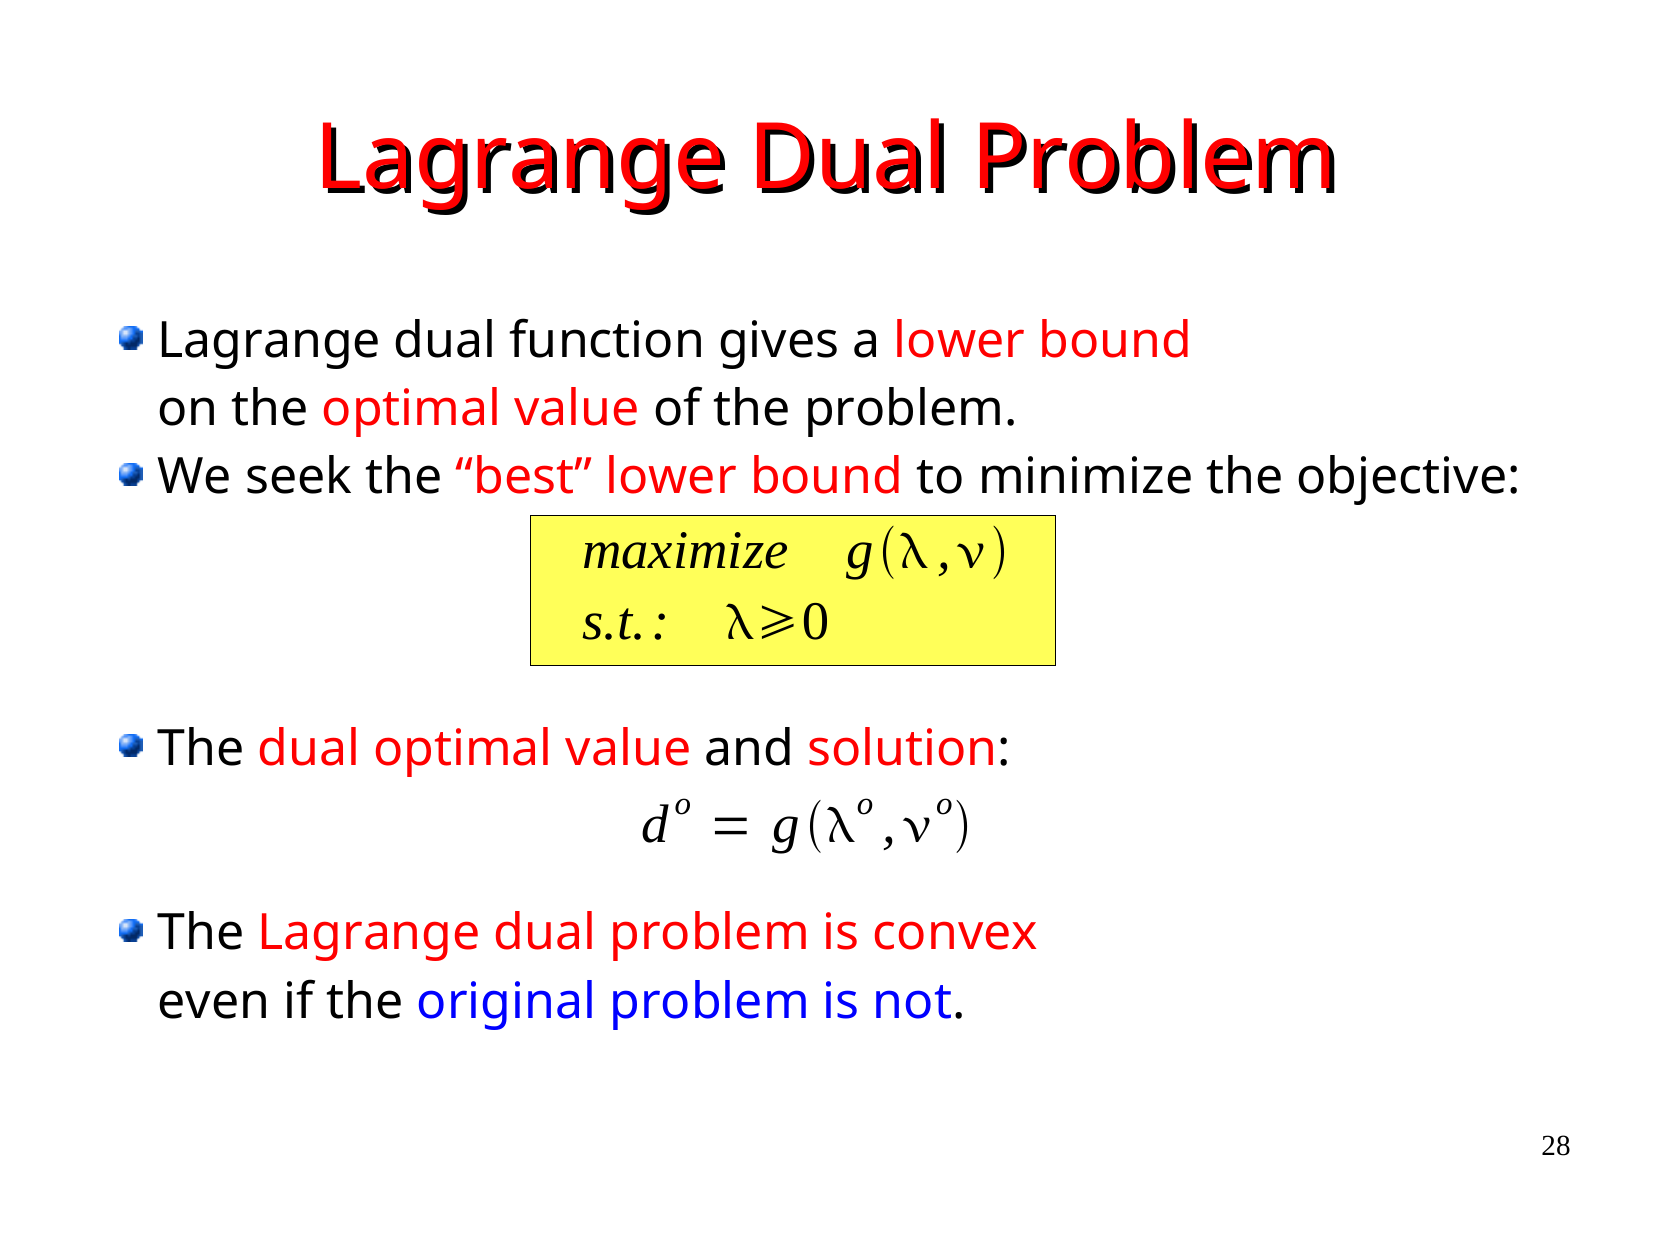

# Lagrange Dual Problem
Lagrange dual function gives a lower bound
on the optimal value of the problem.
We seek the “best” lower bound to minimize the objective:
The dual optimal value and solution:
The Lagrange dual problem is convex
even if the original problem is not.
28